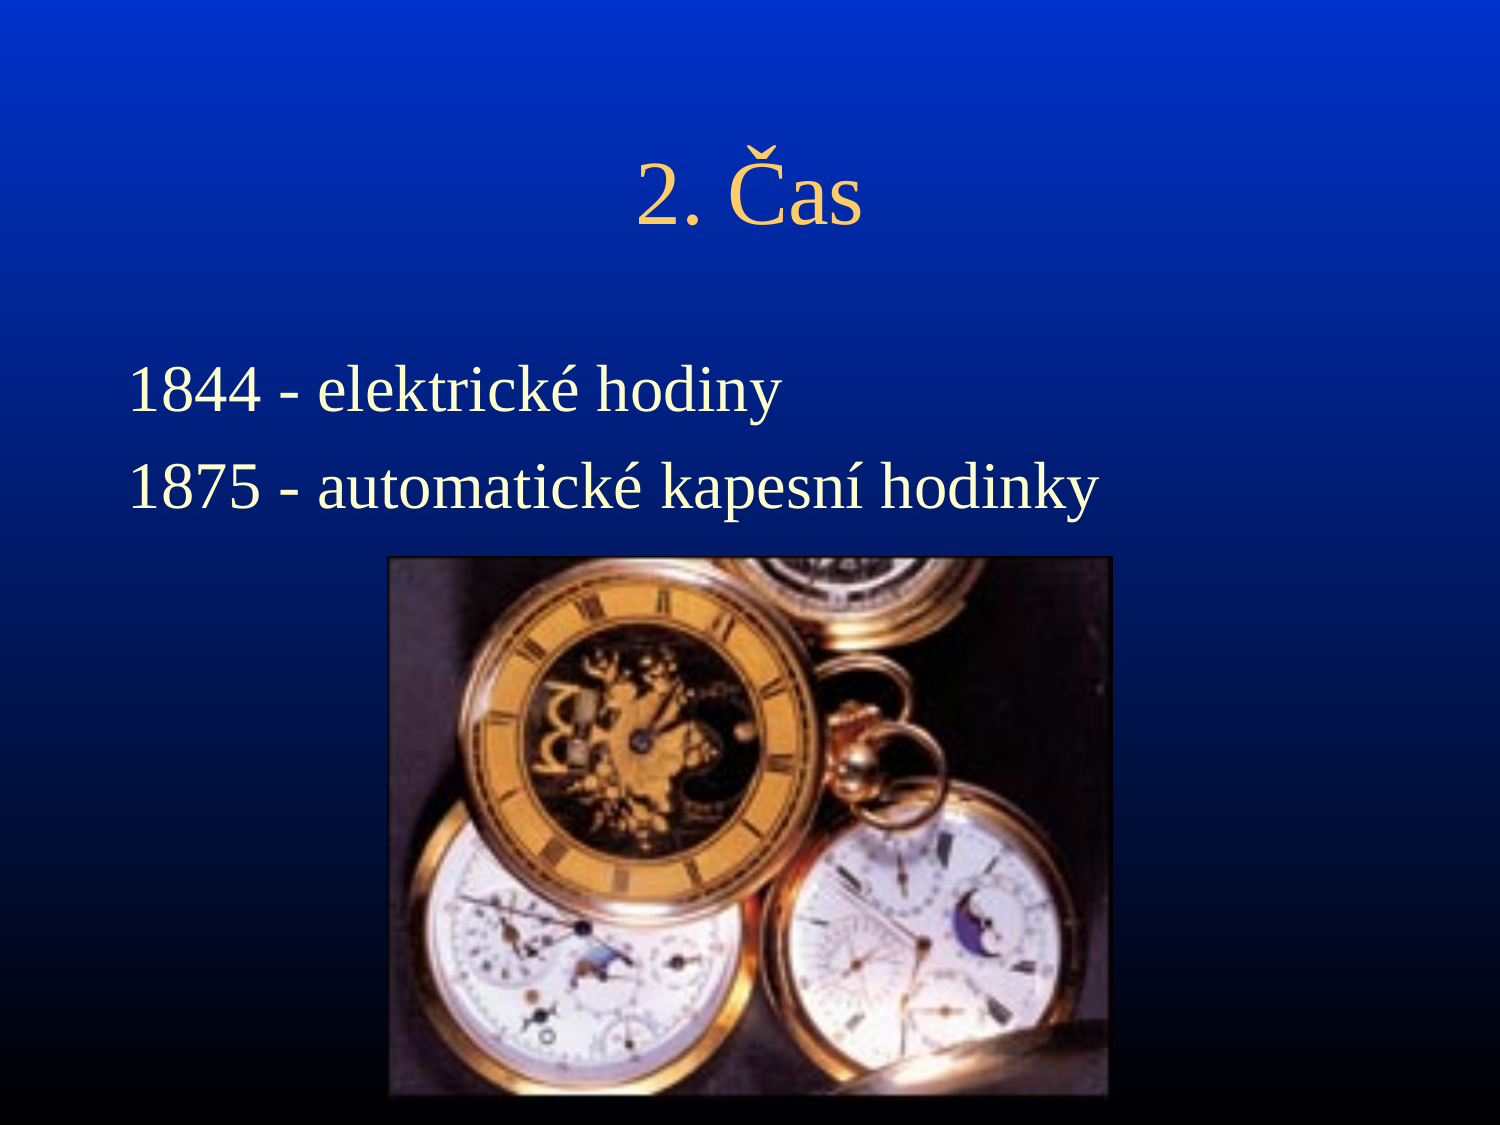

# 2. Čas
1844 - elektrické hodiny
1875 - automatické kapesní hodinky
17